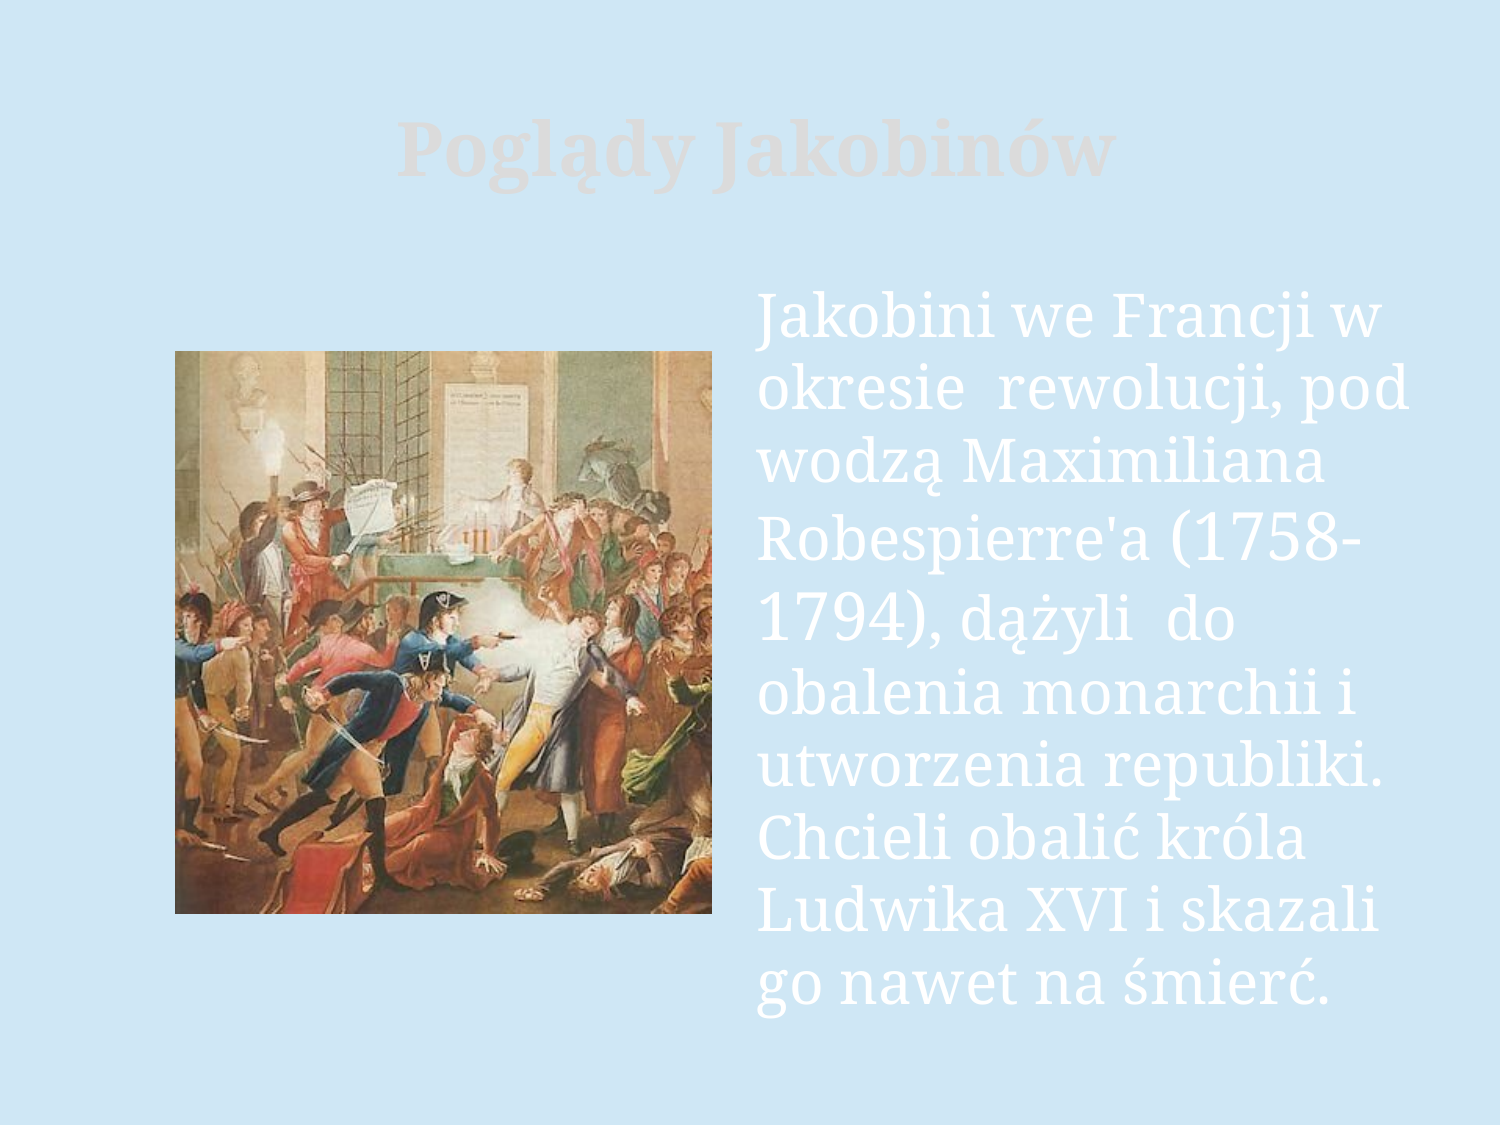

Poglądy Jakobinów
# Jakobini we Francji w okresie rewolucji, pod wodzą Maximiliana Robespierre'a (1758-1794), dążyli do obalenia monarchii i utworzenia republiki. Chcieli obalić króla Ludwika XVI i skazali go nawet na śmierć.